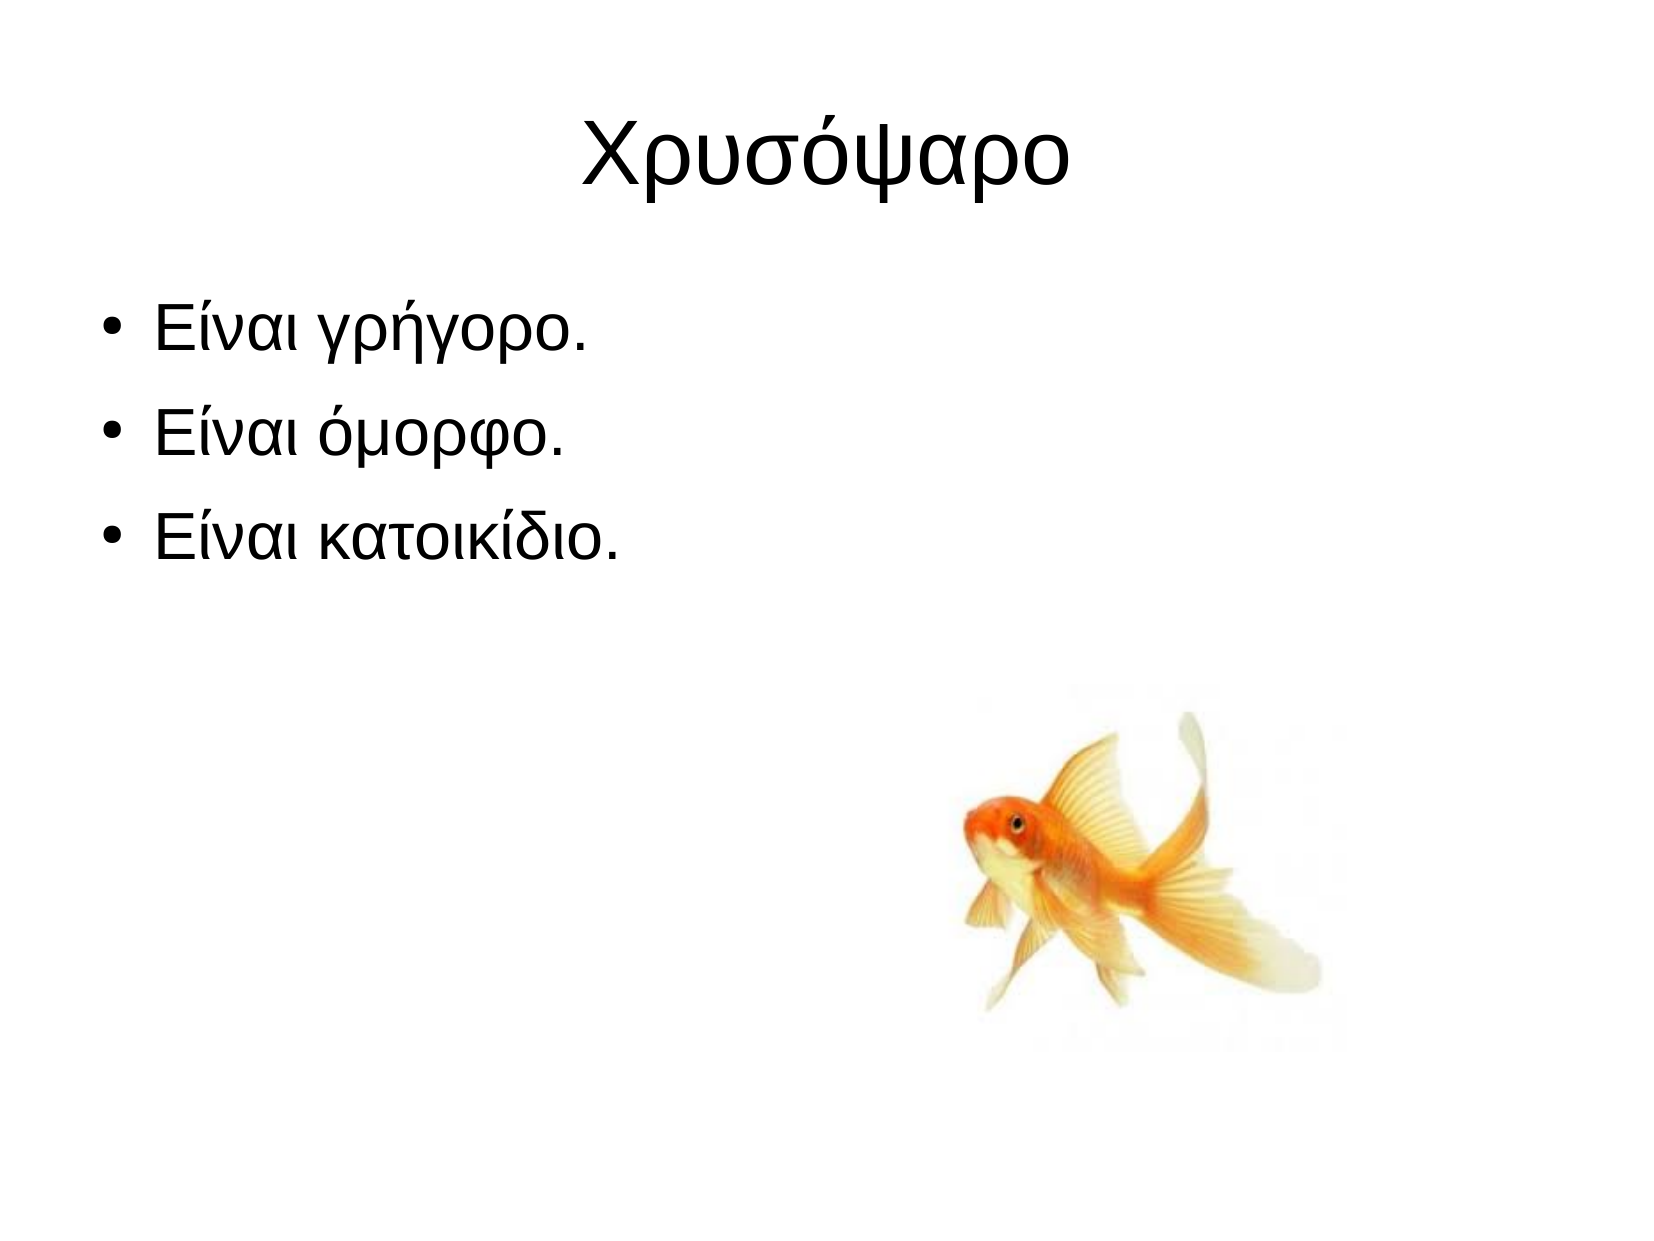

# Χρυσόψαρο
Είναι γρήγορο.
Είναι όμορφο.
Είναι κατοικίδιο.